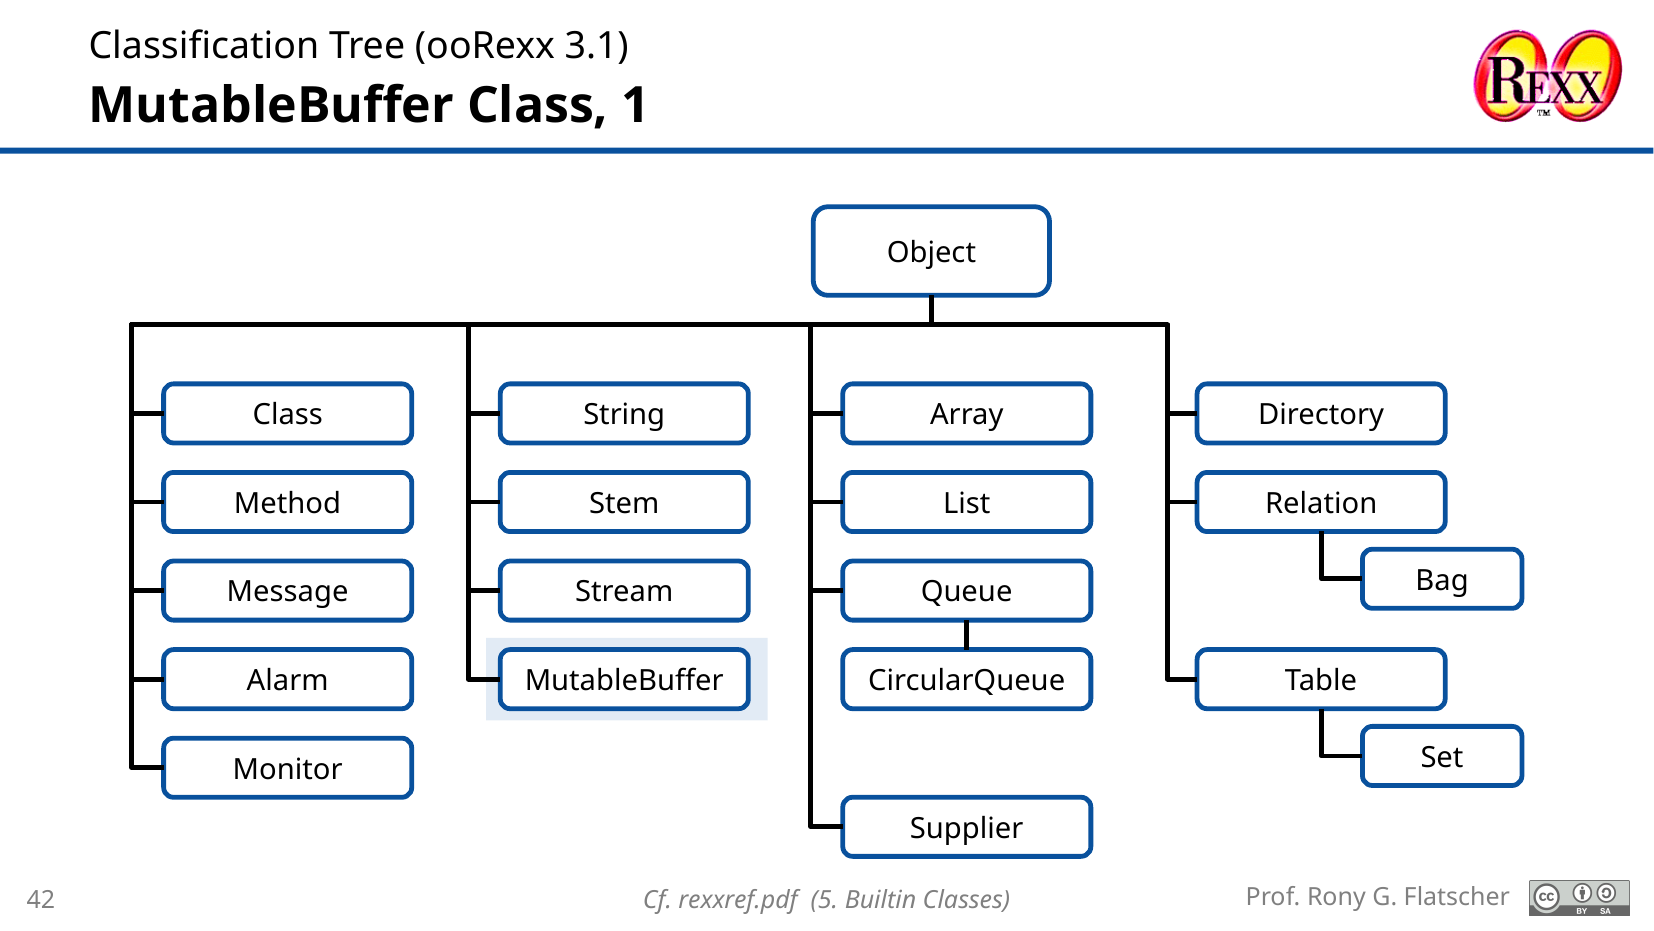

# Classification Tree (ooRexx 3.1)
MutableBuffer Class, 1
Object
Class
String
Array
Directory
Method
Stem
List
Relation
Bag
Message
Stream
Queue
Alarm
MutableBuffer
CircularQueue
Table
Set
Monitor
Supplier
Cf. rexxref.pdf (5. Builtin Classes)